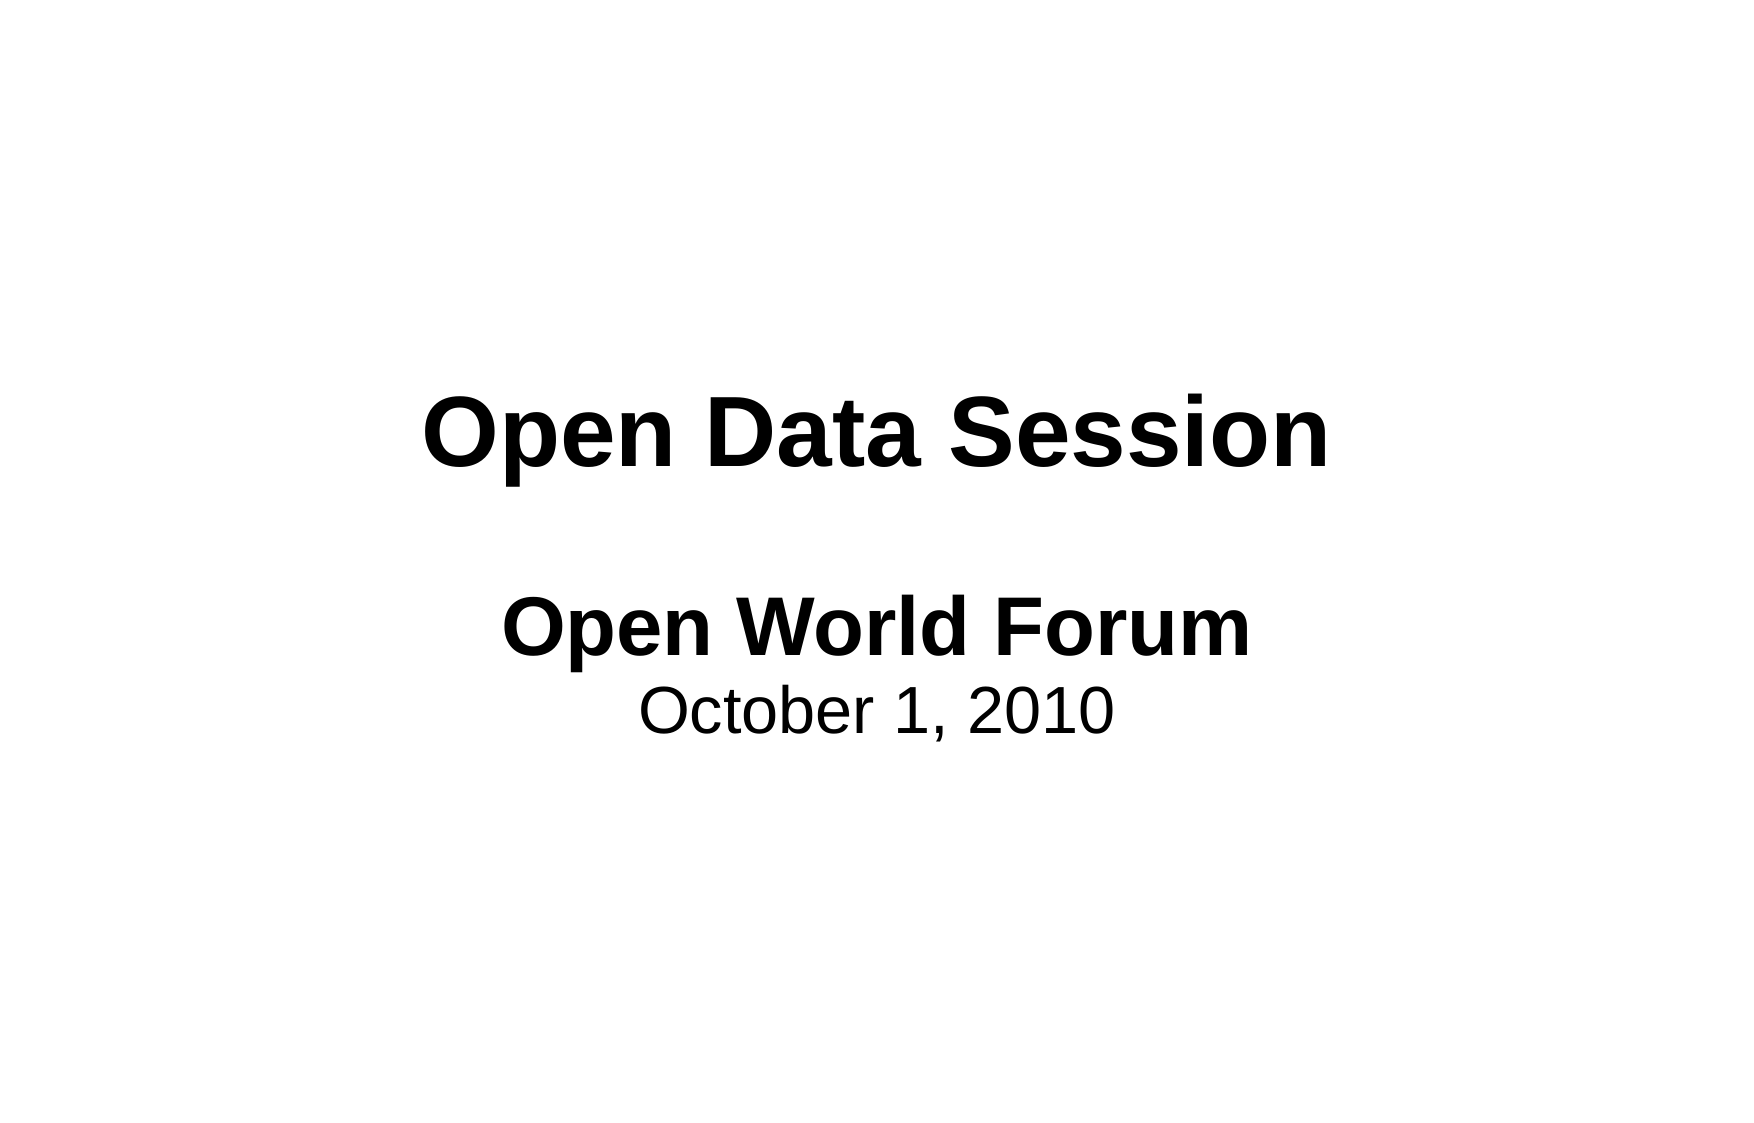

# Open Data Session Open World Forum October 1, 2010